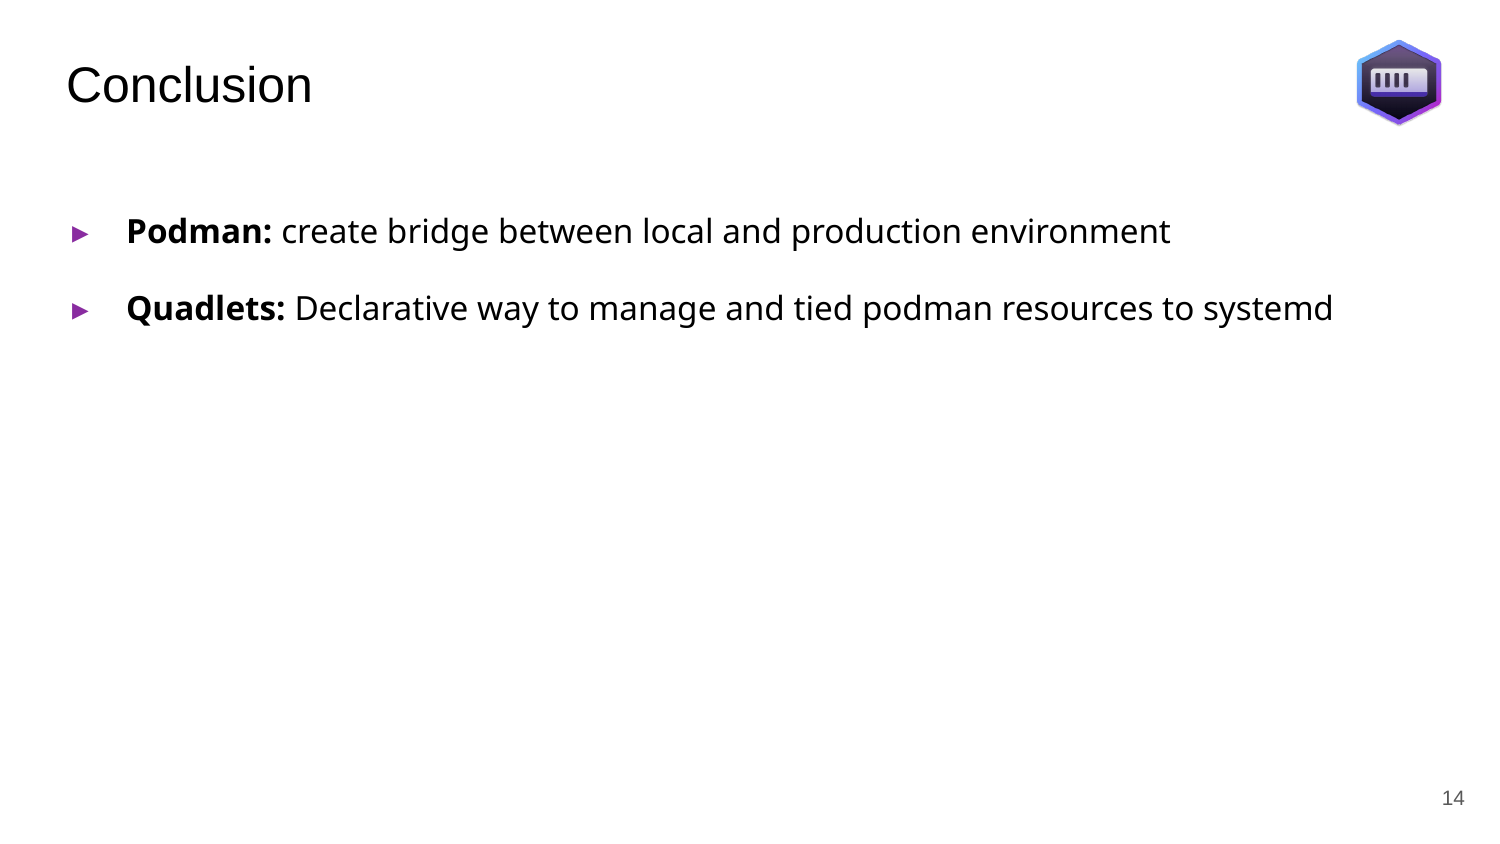

# Conclusion
Podman: create bridge between local and production environment
Quadlets: Declarative way to manage and tied podman resources to systemd